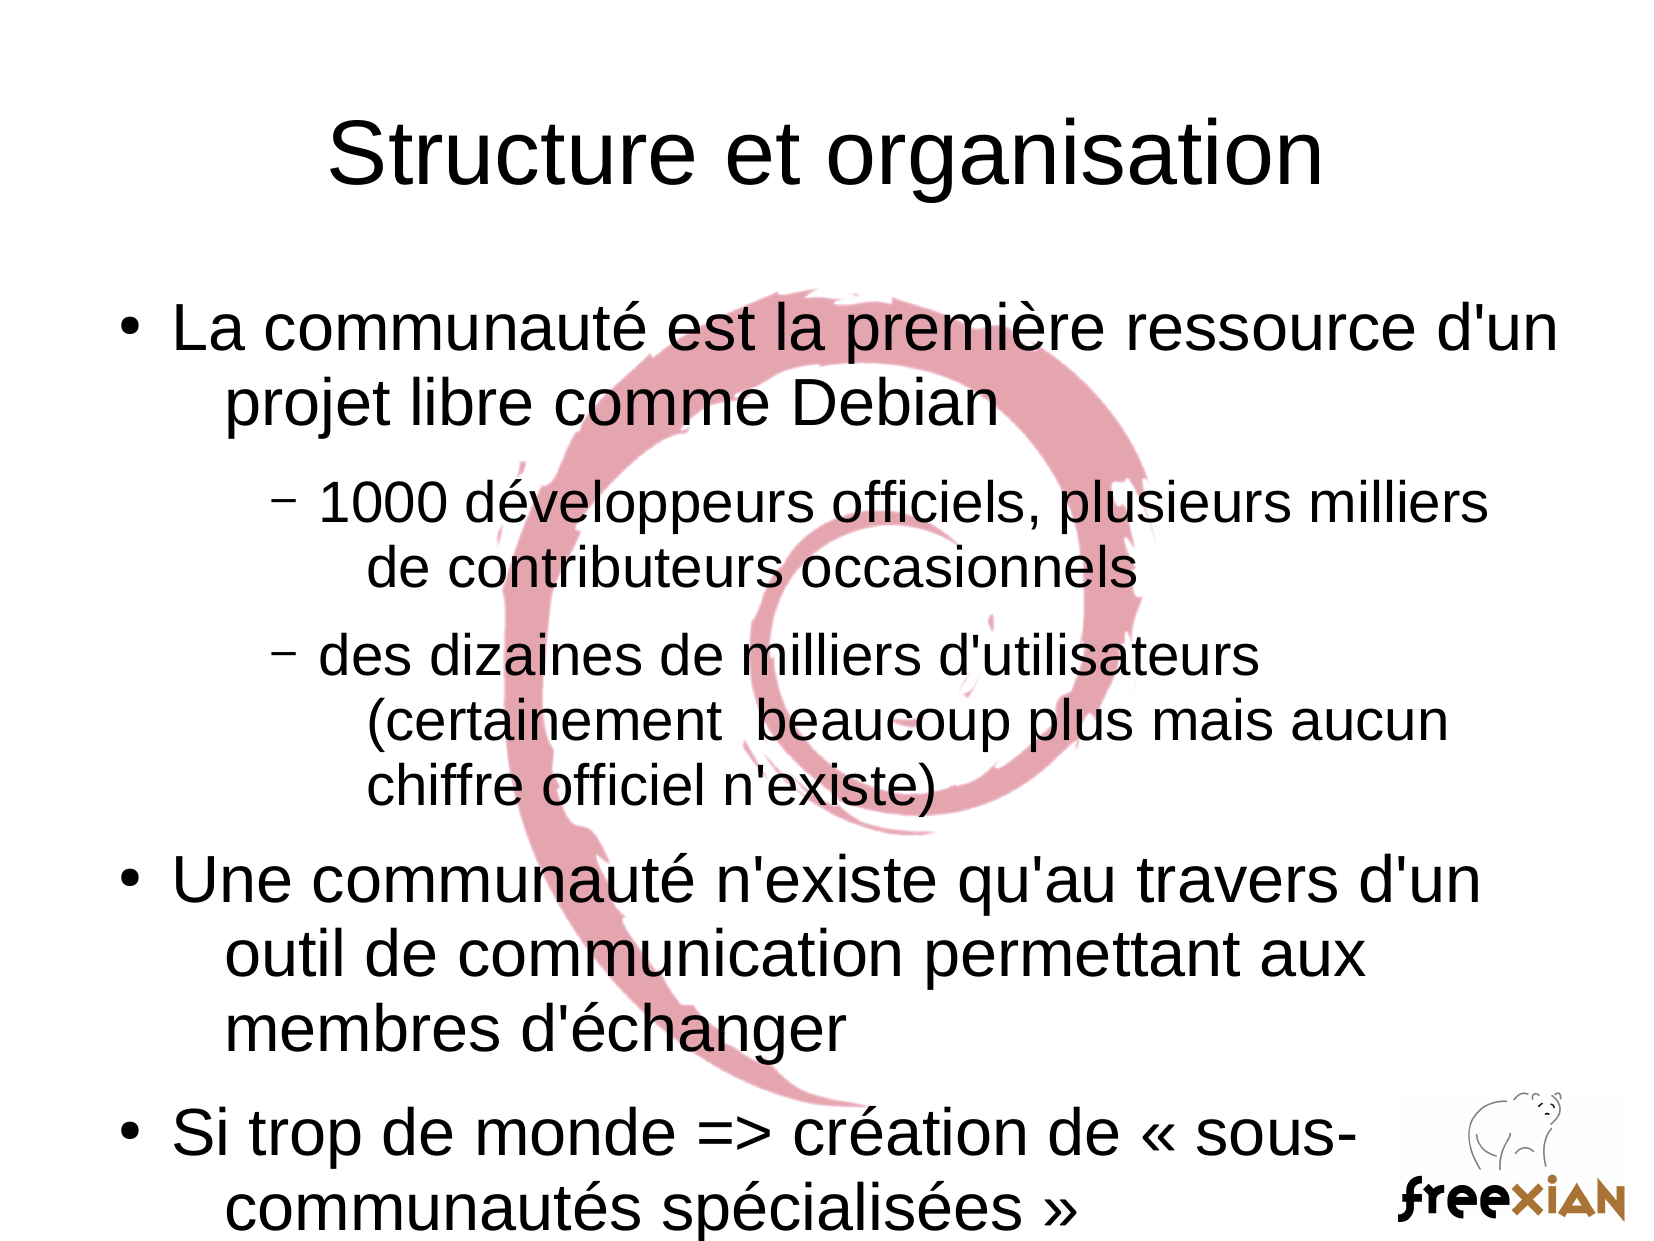

# Structure et organisation
La communauté est la première ressource d'un projet libre comme Debian
1000 développeurs officiels, plusieurs milliers de contributeurs occasionnels
des dizaines de milliers d'utilisateurs (certainement beaucoup plus mais aucun chiffre officiel n'existe)
Une communauté n'existe qu'au travers d'un outil de communication permettant aux membres d'échanger
Si trop de monde => création de « sous-communautés spécialisées »